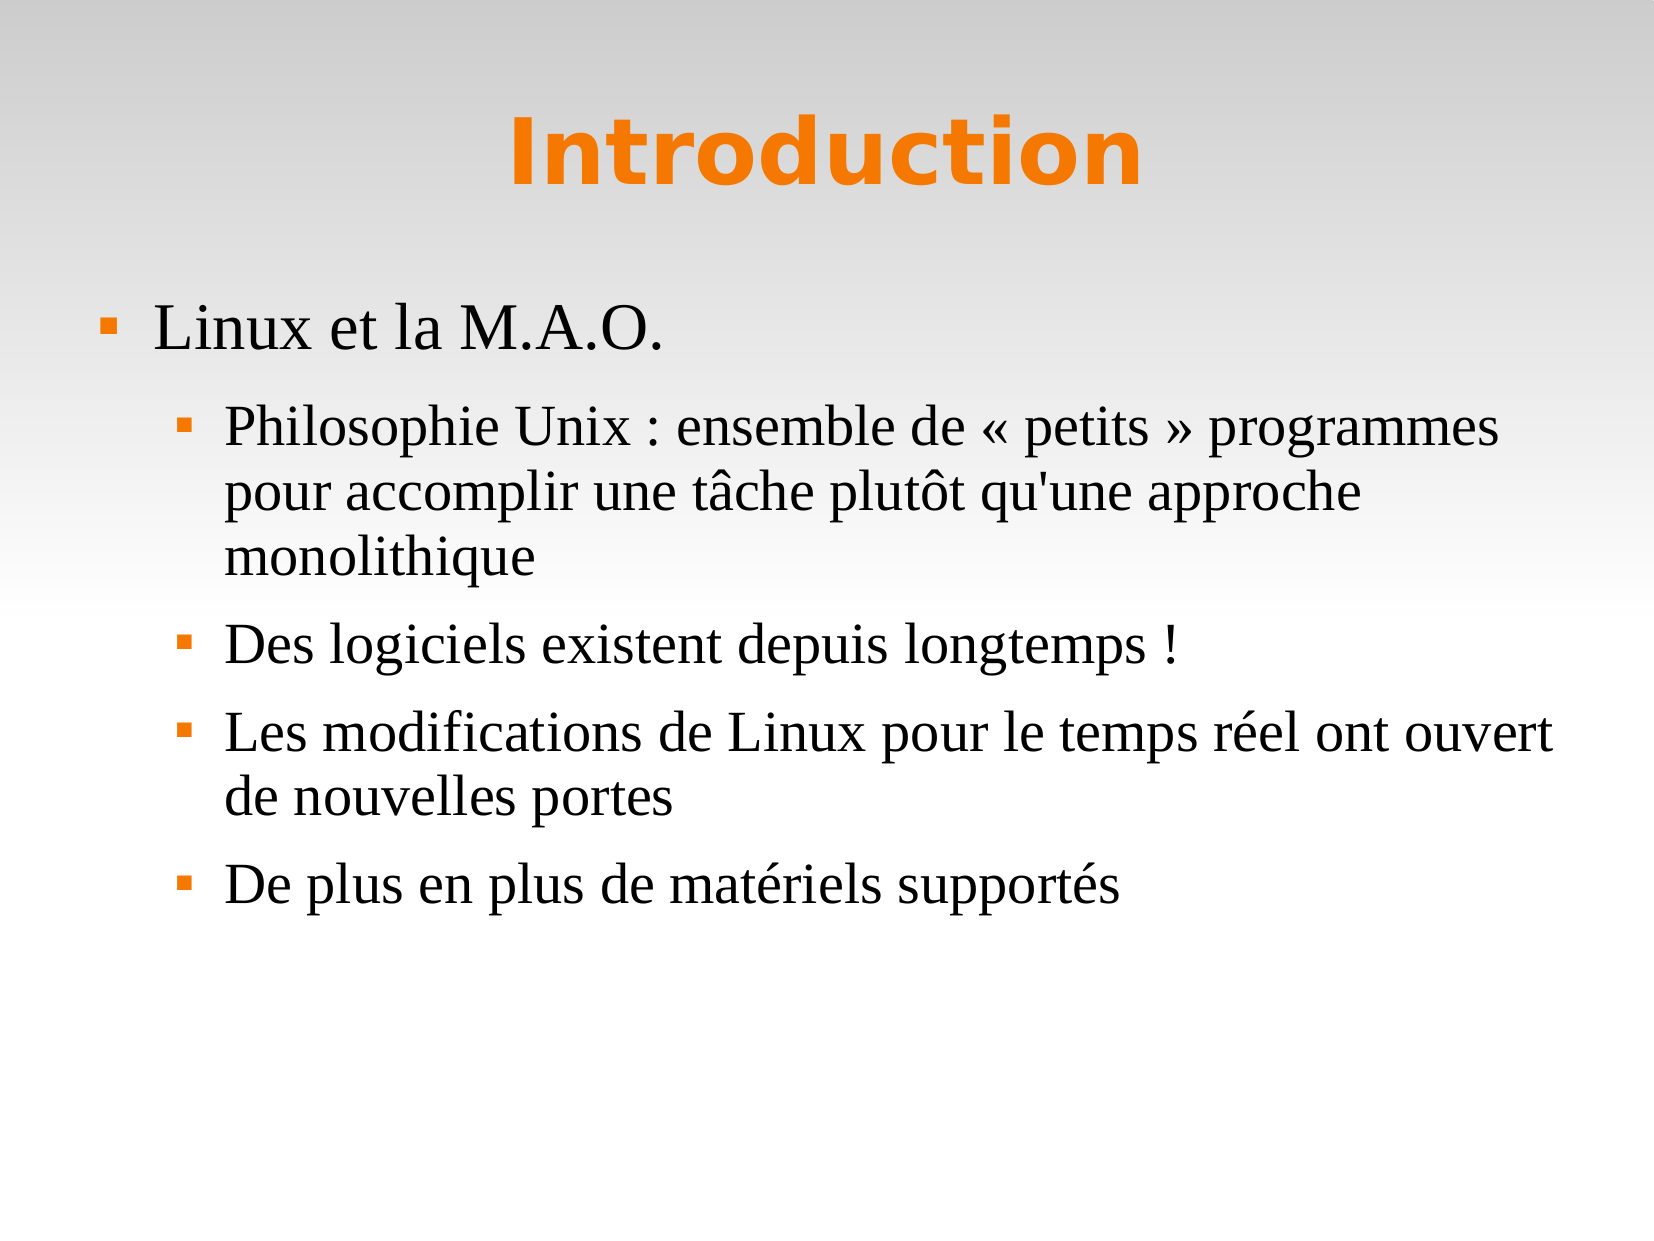

# Introduction
Linux et la M.A.O.
Philosophie Unix : ensemble de « petits » programmes pour accomplir une tâche plutôt qu'une approche monolithique
Des logiciels existent depuis longtemps !
Les modifications de Linux pour le temps réel ont ouvert de nouvelles portes
De plus en plus de matériels supportés